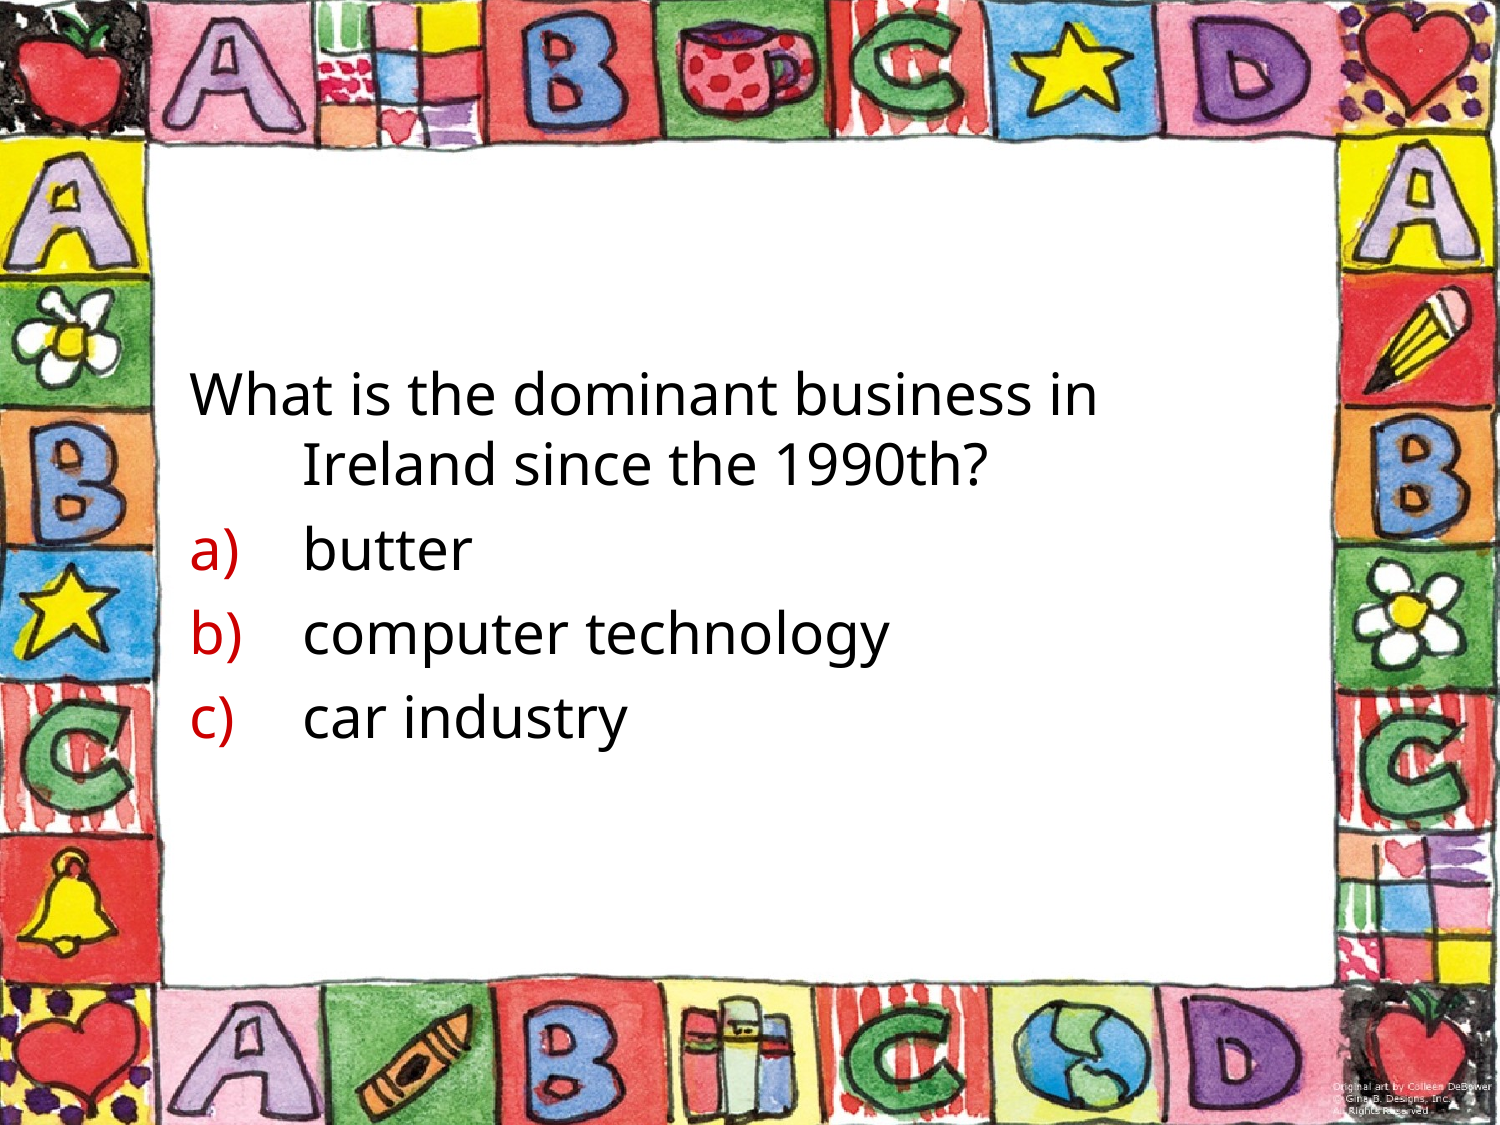

#
What is the dominant business in Ireland since the 1990th?
butter
computer technology
car industry